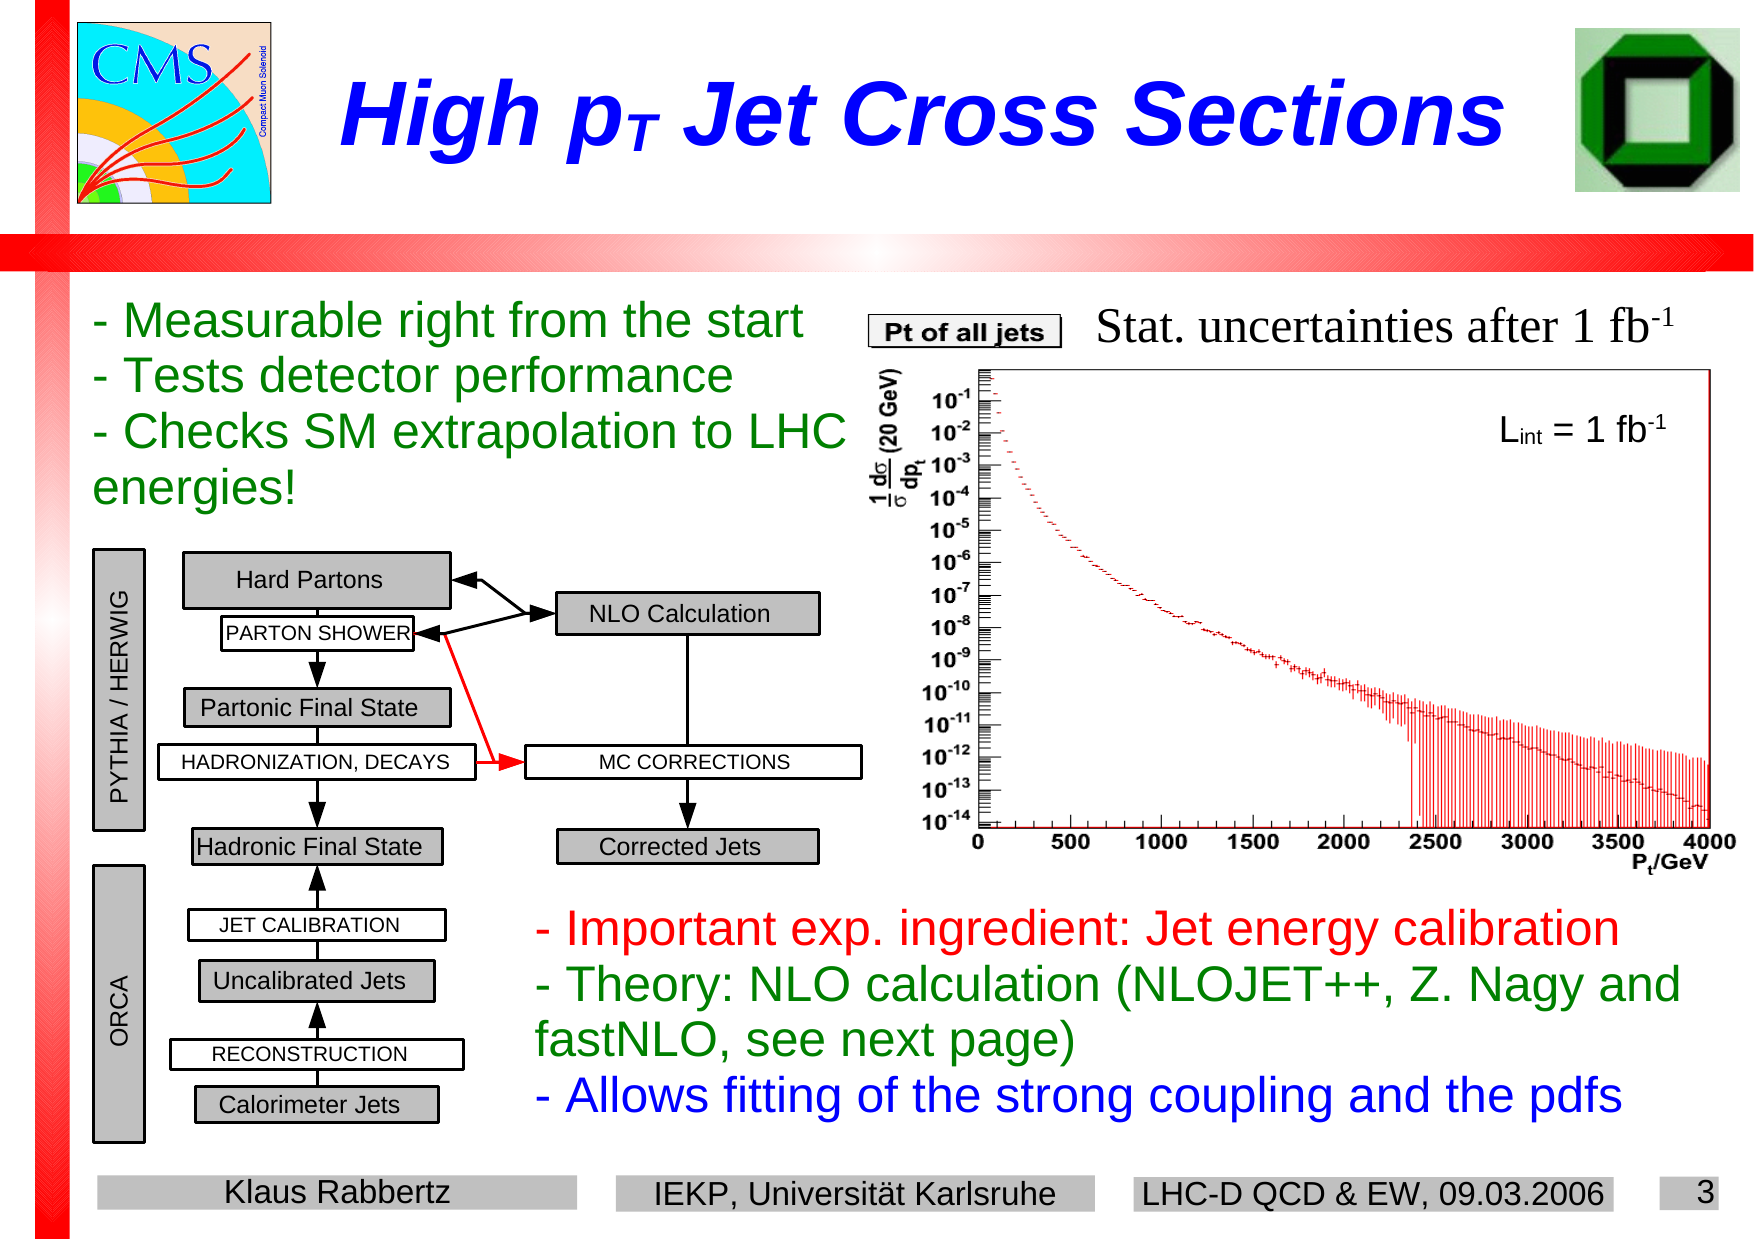

# High pT Jet Cross Sections
- Measurable right from the start
- Tests detector performance
- Checks SM extrapolation to LHC
energies!
Stat. uncertainties after 1 fb-1
Lint = 1 fb-1
Hard Partons
NLO Calculation
 PARTON SHOWER
PYTHIA / HERWIG
Partonic Final State
 HADRONIZATION, DECAYS
 MC CORRECTIONS
Hadronic Final State
Corrected Jets
JET CALIBRATION
Uncalibrated Jets
ORCA
RECONSTRUCTION
Calorimeter Jets
- Important exp. ingredient: Jet energy calibration
- Theory: NLO calculation (NLOJET++, Z. Nagy and
fastNLO, see next page)
- Allows fitting of the strong coupling and the pdfs